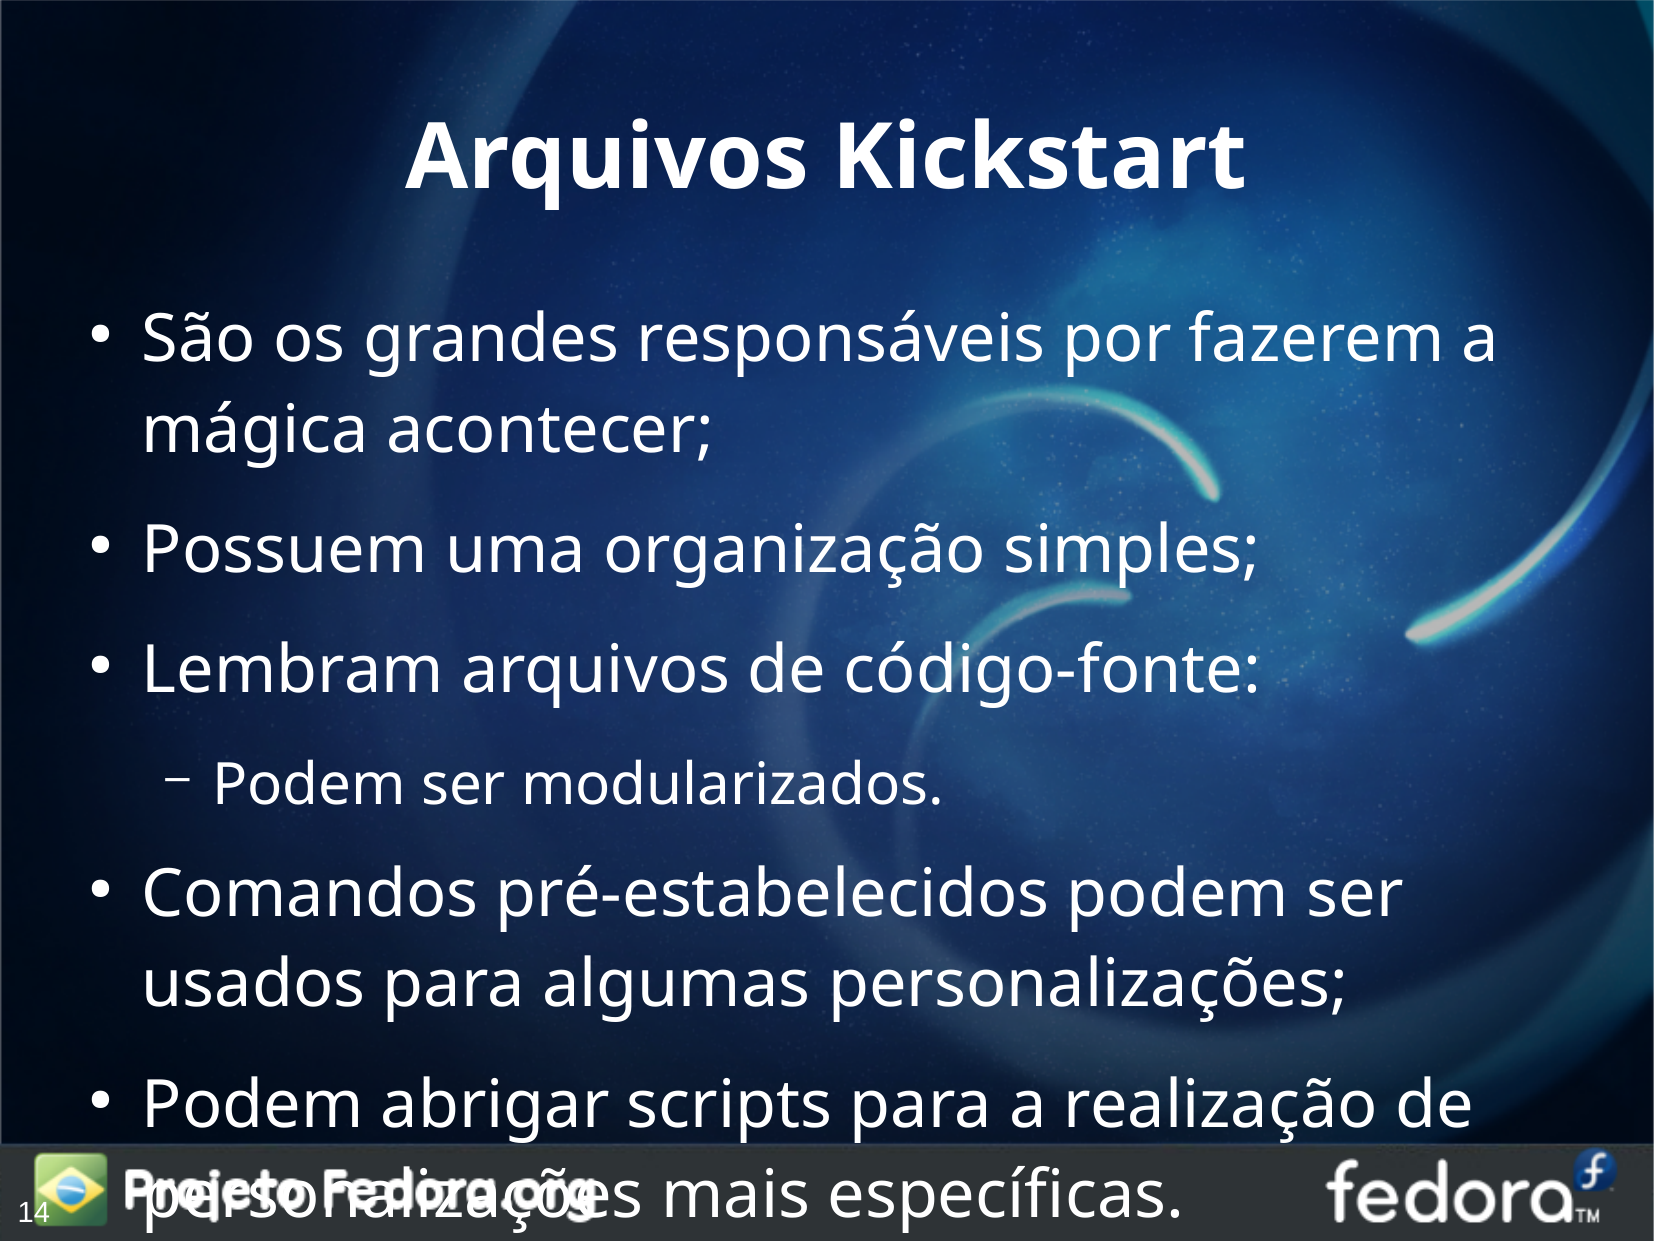

# Arquivos Kickstart
São os grandes responsáveis por fazerem a mágica acontecer;
Possuem uma organização simples;
Lembram arquivos de código-fonte:
Podem ser modularizados.
Comandos pré-estabelecidos podem ser usados para algumas personalizações;
Podem abrigar scripts para a realização de personalizações mais específicas.
14